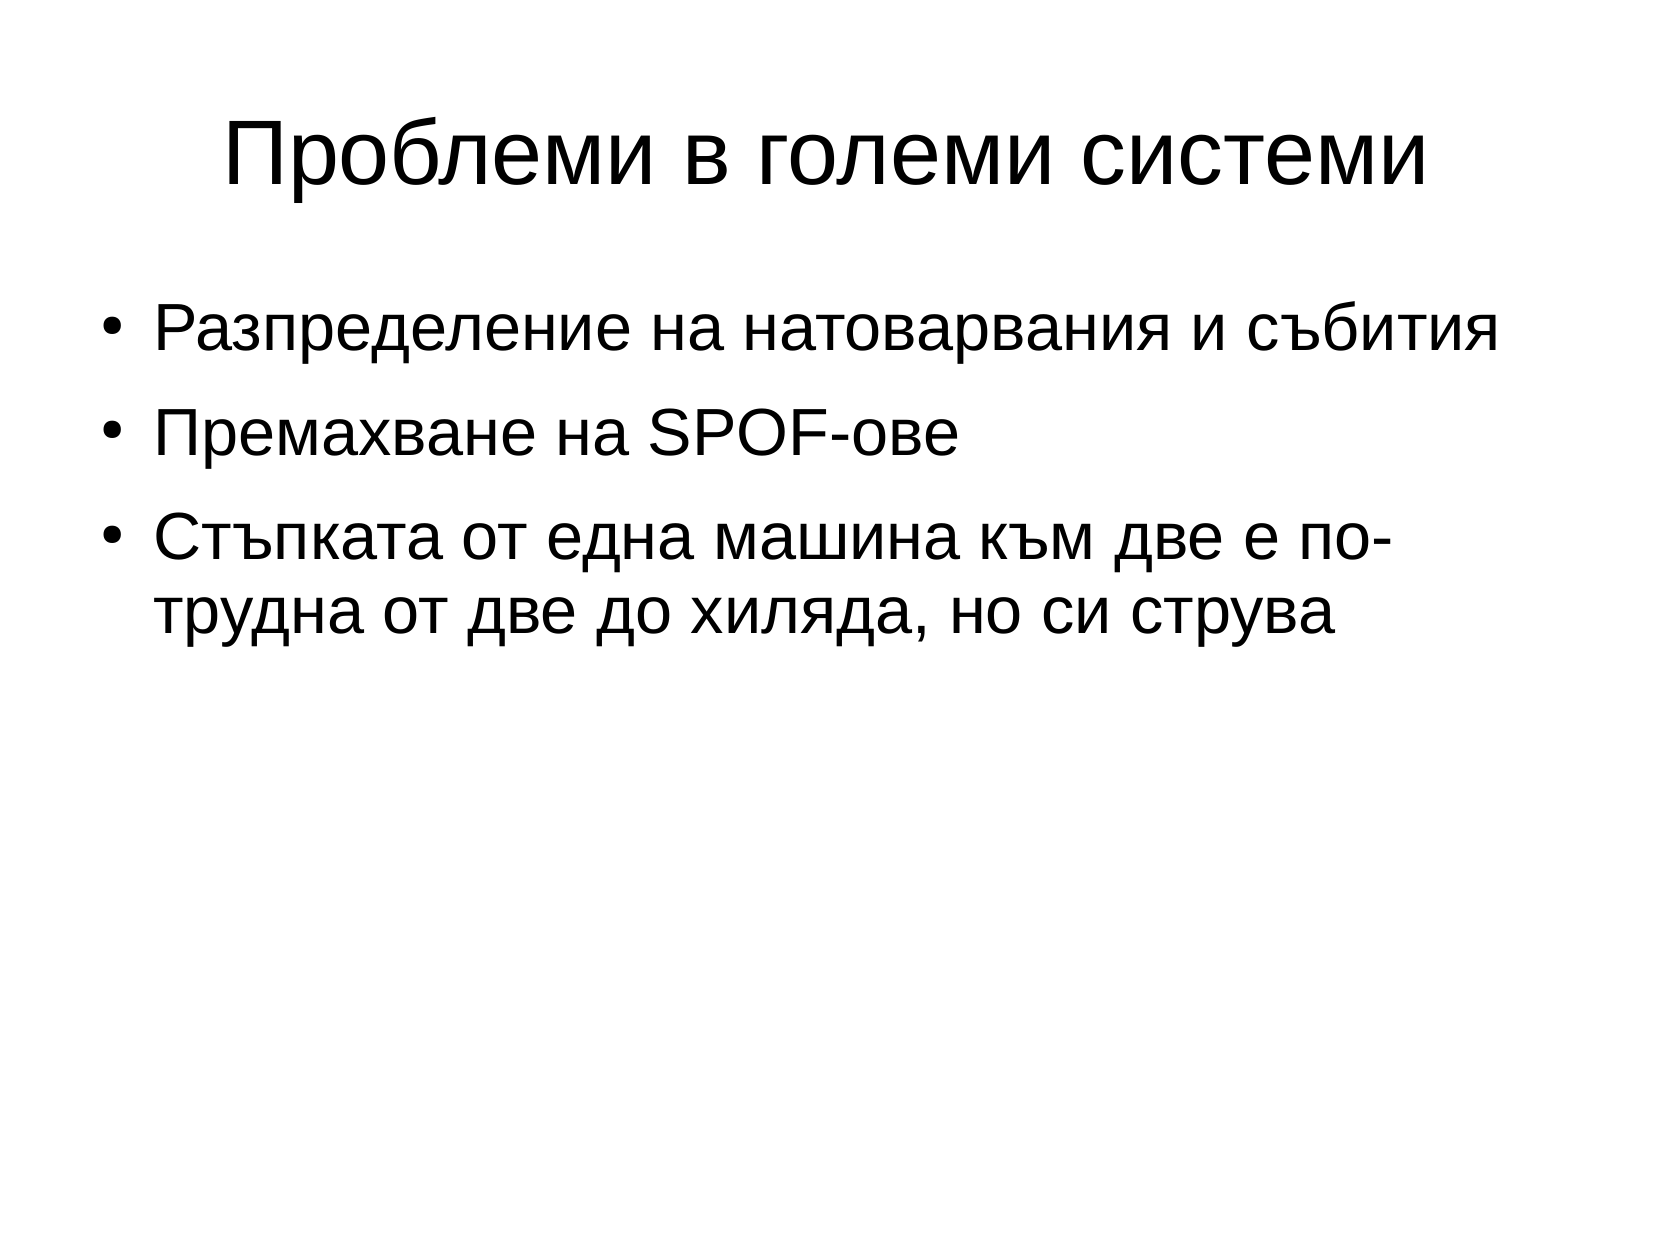

# Проблеми в големи системи
Разпределение на натоварвания и събития
Премахване на SPOF-ове
Стъпката от една машина към две е по-трудна от две до хиляда, но си струва